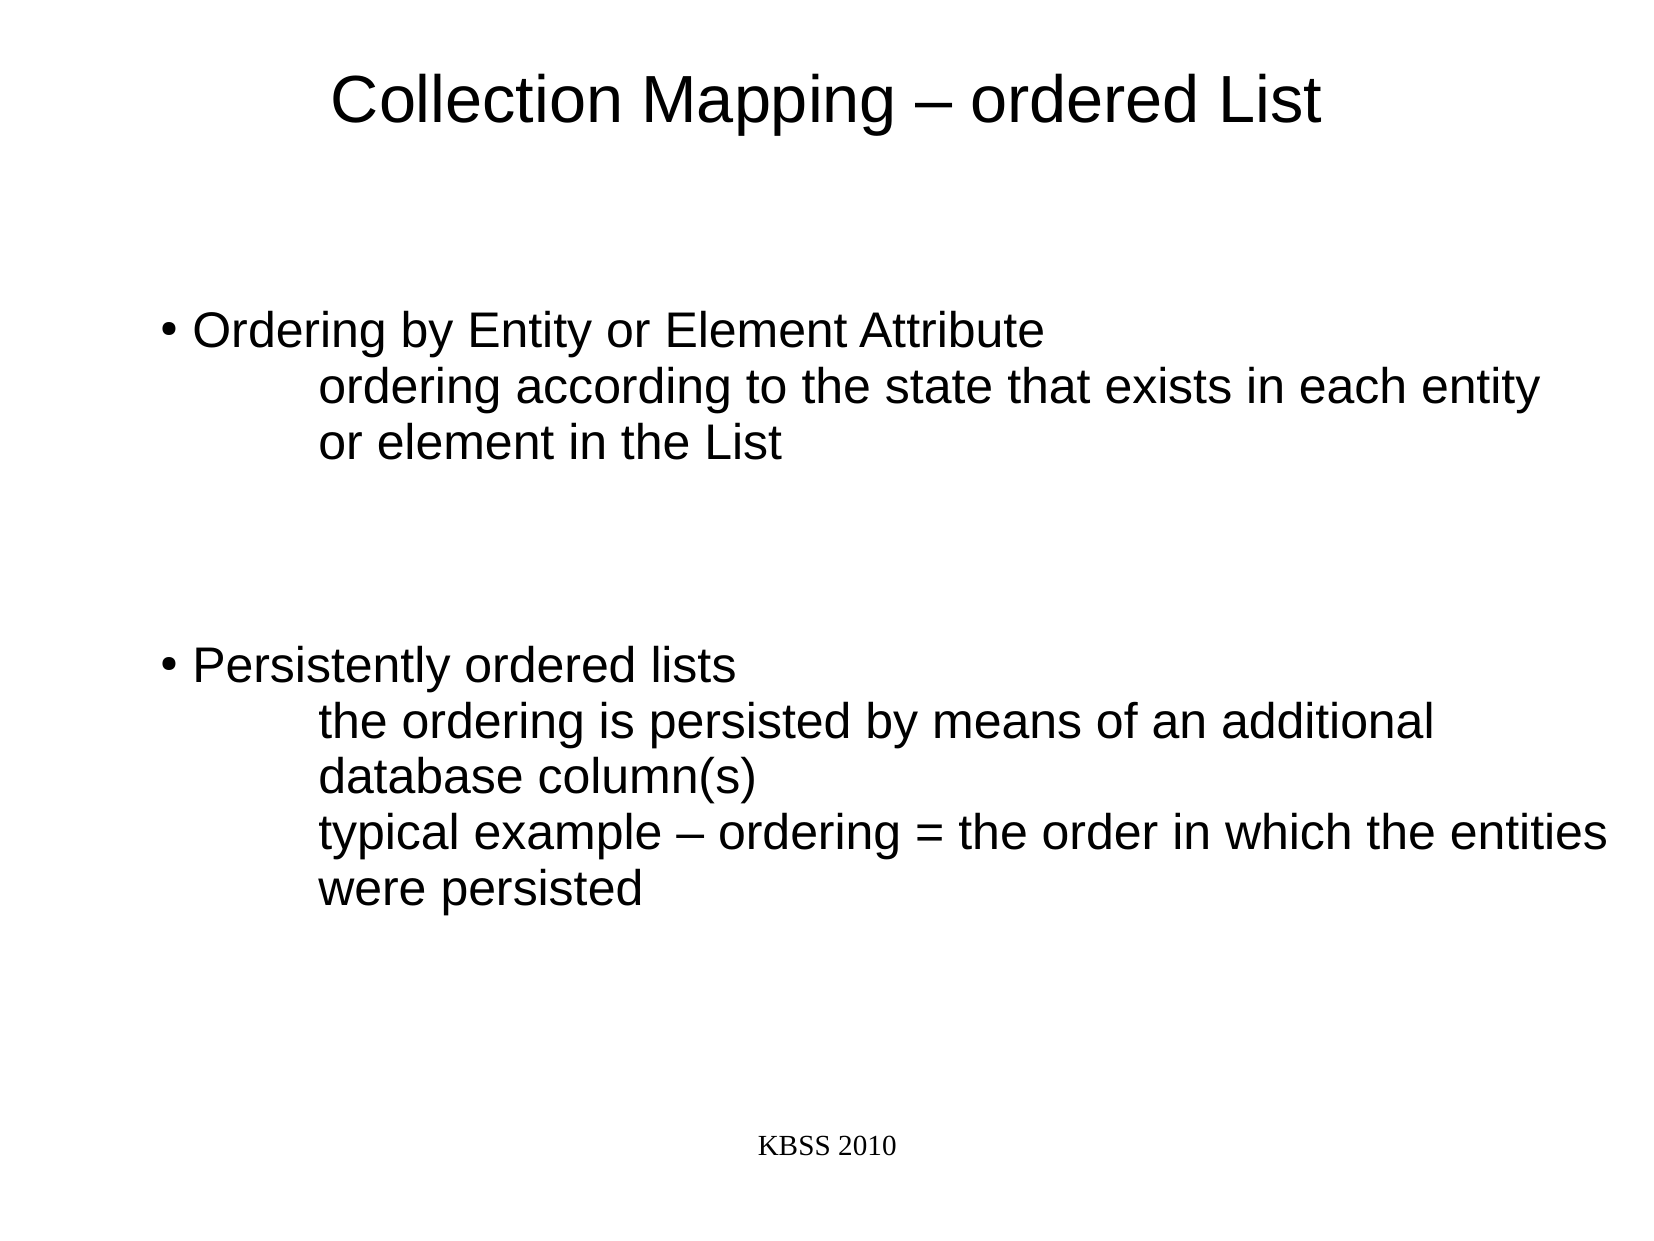

# Collection Mapping – ordered List
 Ordering by Entity or Element Attribute
 ordering according to the state that exists in each entity
 or element in the List
 Persistently ordered lists
 the ordering is persisted by means of an additional
 database column(s)
 typical example – ordering = the order in which the entities
 were persisted
KBSS 2010